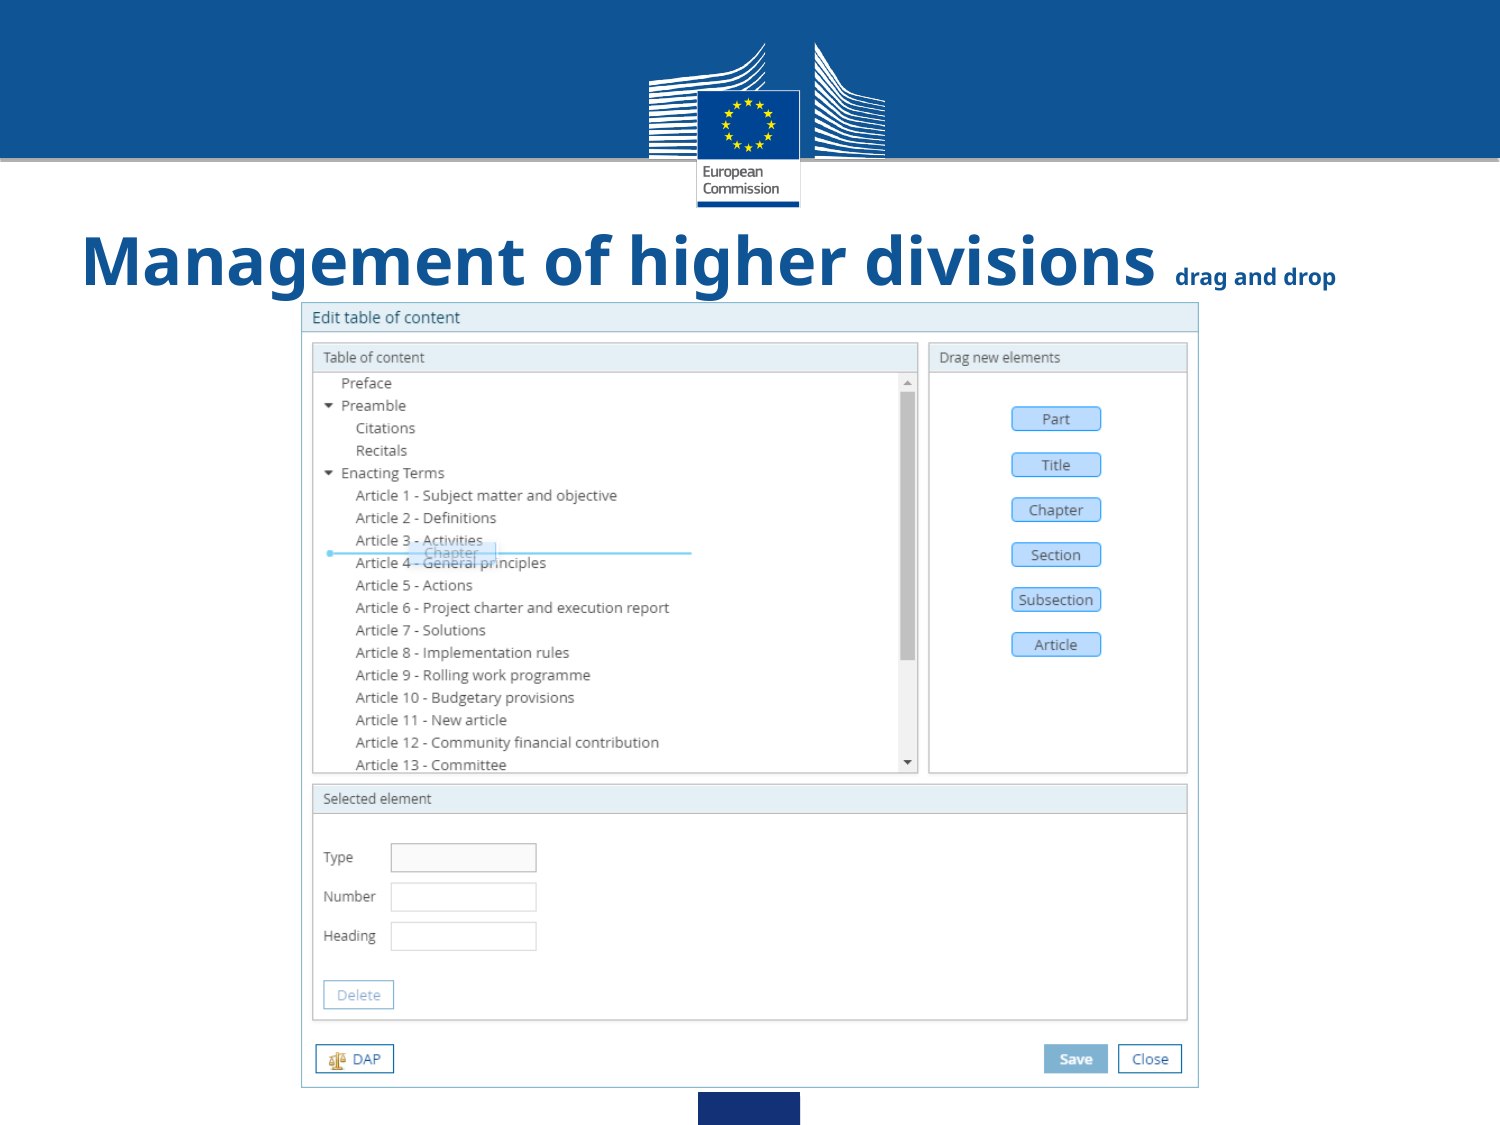

# Management of higher divisions drag and drop